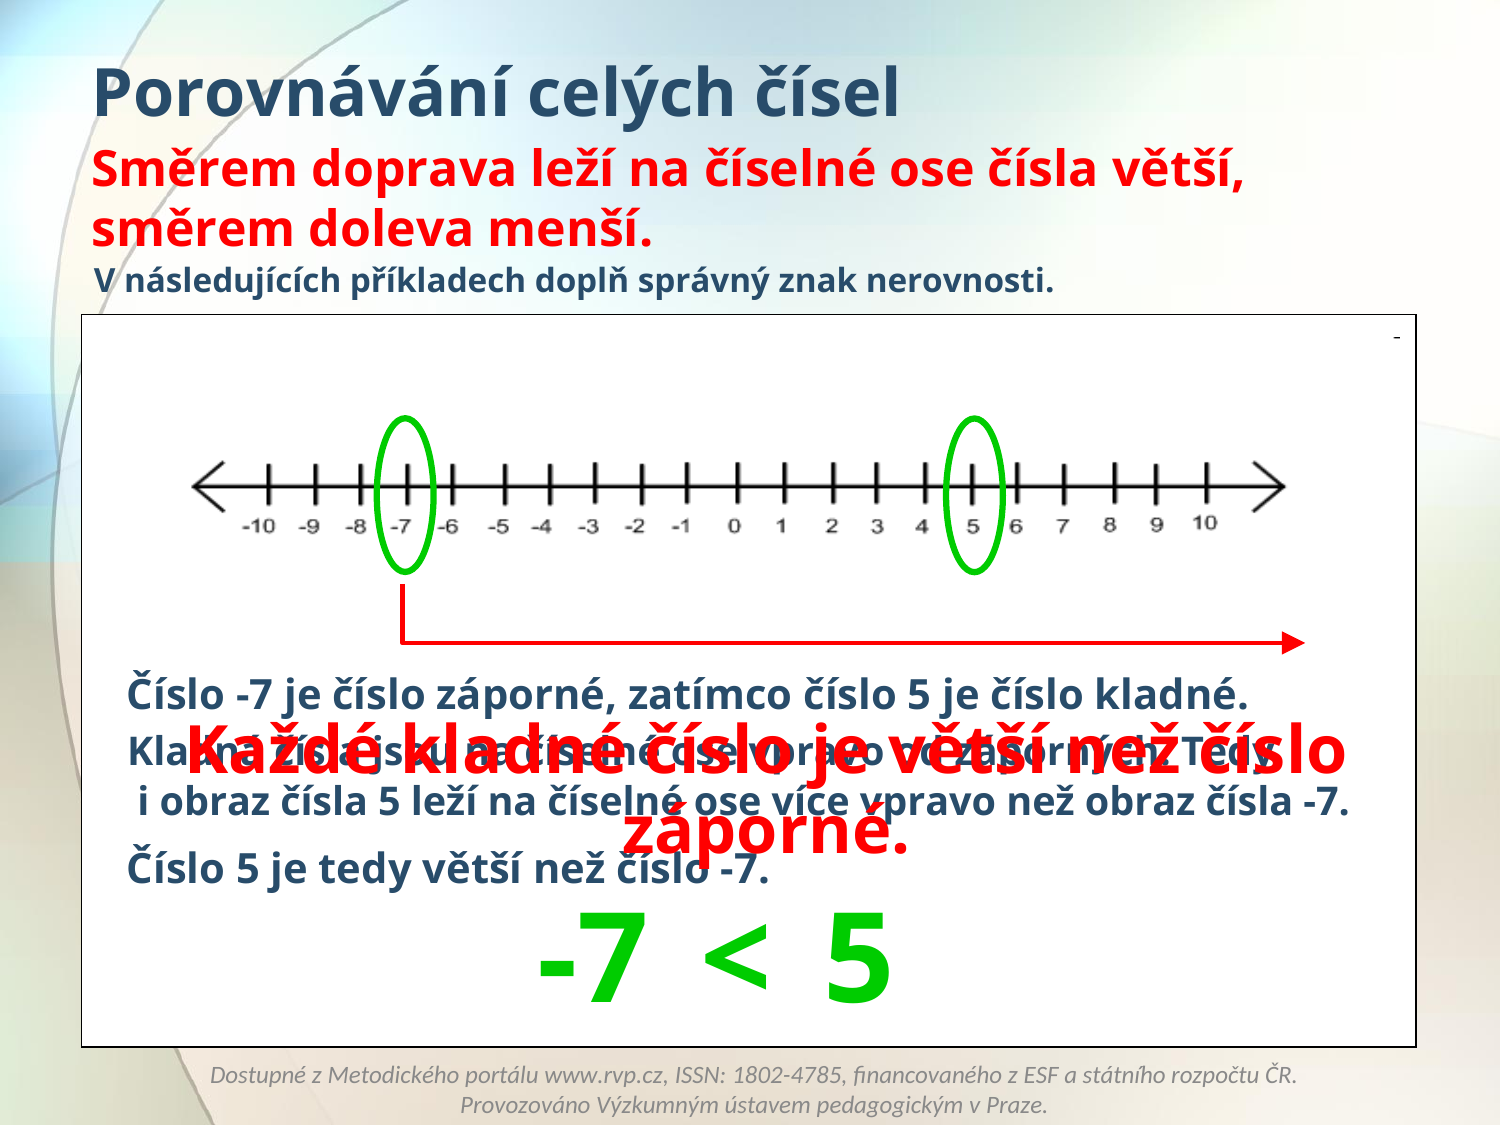

Porovnávání celých čísel
Směrem doprava leží na číselné ose čísla větší, směrem doleva menší.
V následujících příkladech doplň správný znak nerovnosti.
Číslo -7 je číslo záporné, zatímco číslo 5 je číslo kladné.
Kladná čísla jsou na číselné ose vpravo od záporných. Tedy
 i obraz čísla 5 leží na číselné ose více vpravo než obraz čísla -7.
Každé kladné číslo je větší než číslo záporné.
Číslo 5 je tedy větší než číslo -7.
 -7
<
5